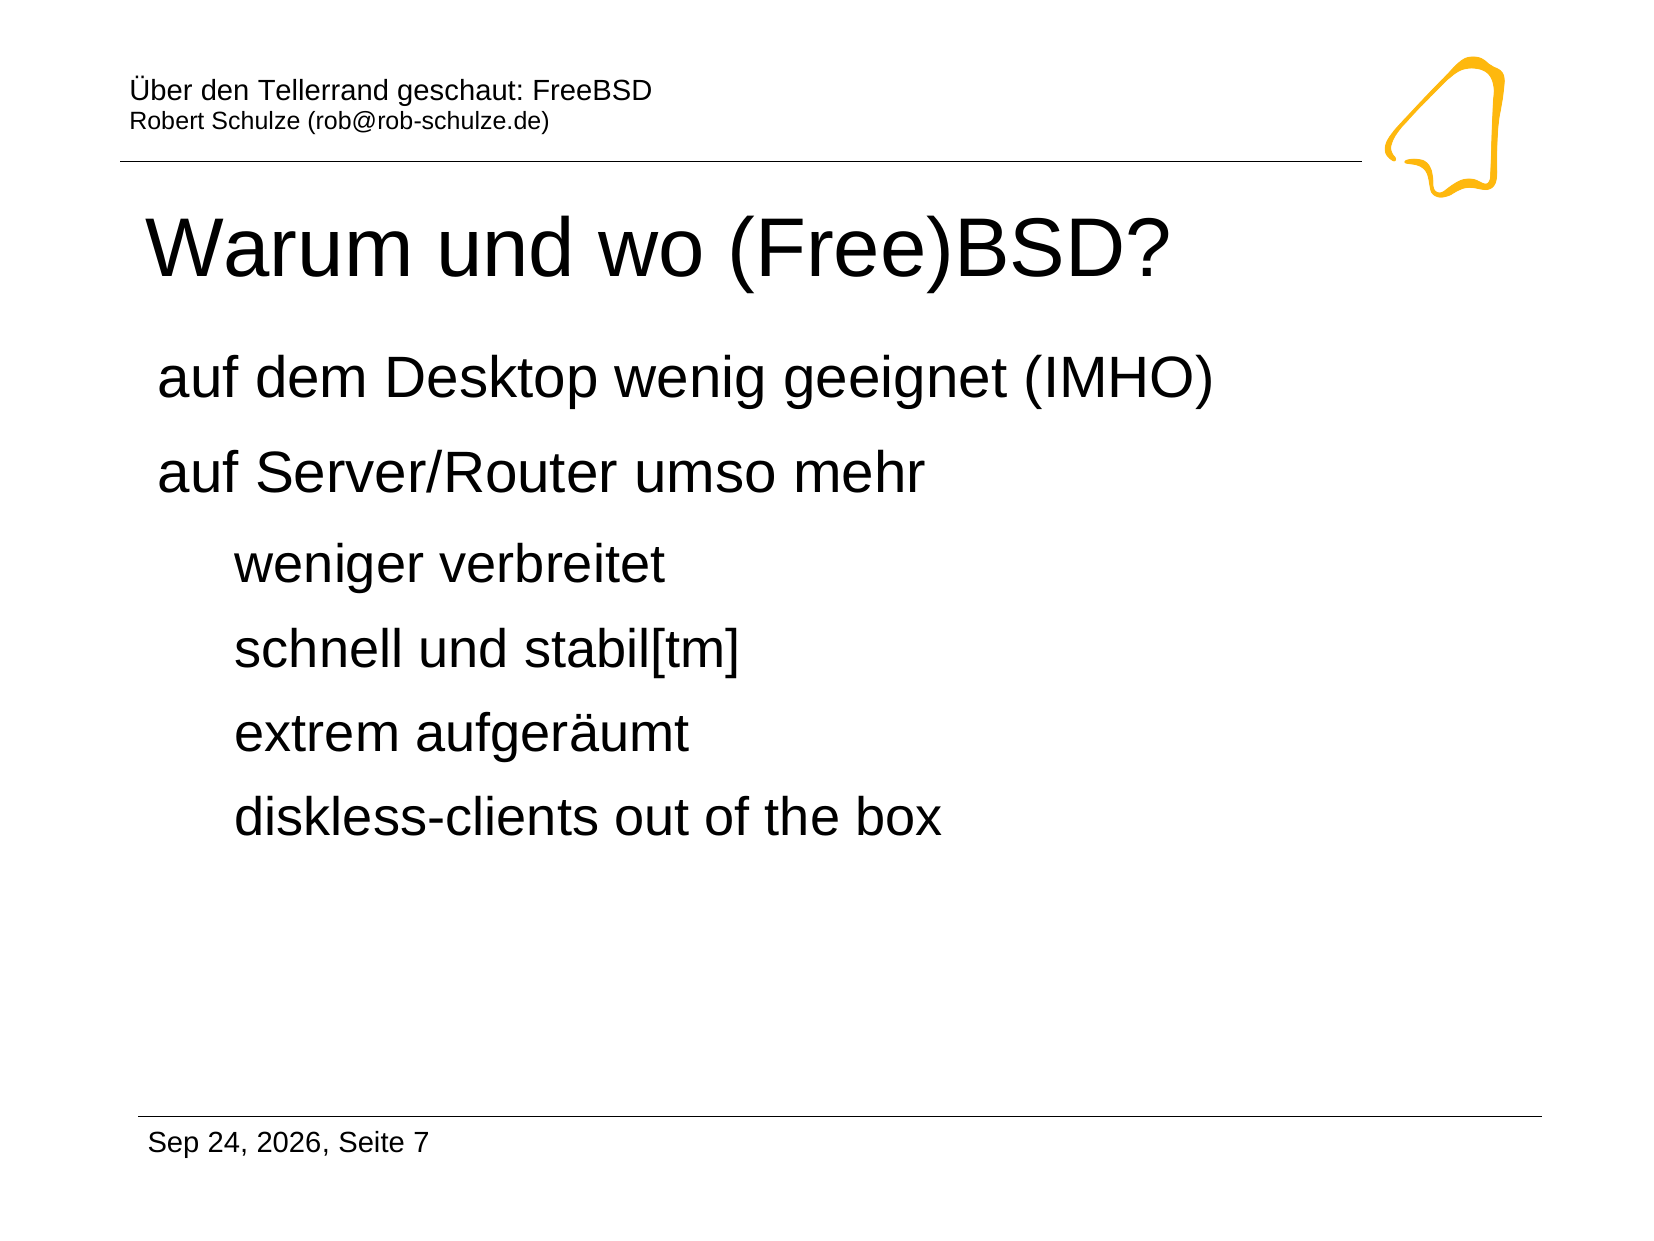

# Warum und wo (Free)BSD?
auf dem Desktop wenig geeignet (IMHO)
auf Server/Router umso mehr
weniger verbreitet
schnell und stabil[tm]
extrem aufgeräumt
diskless-clients out of the box